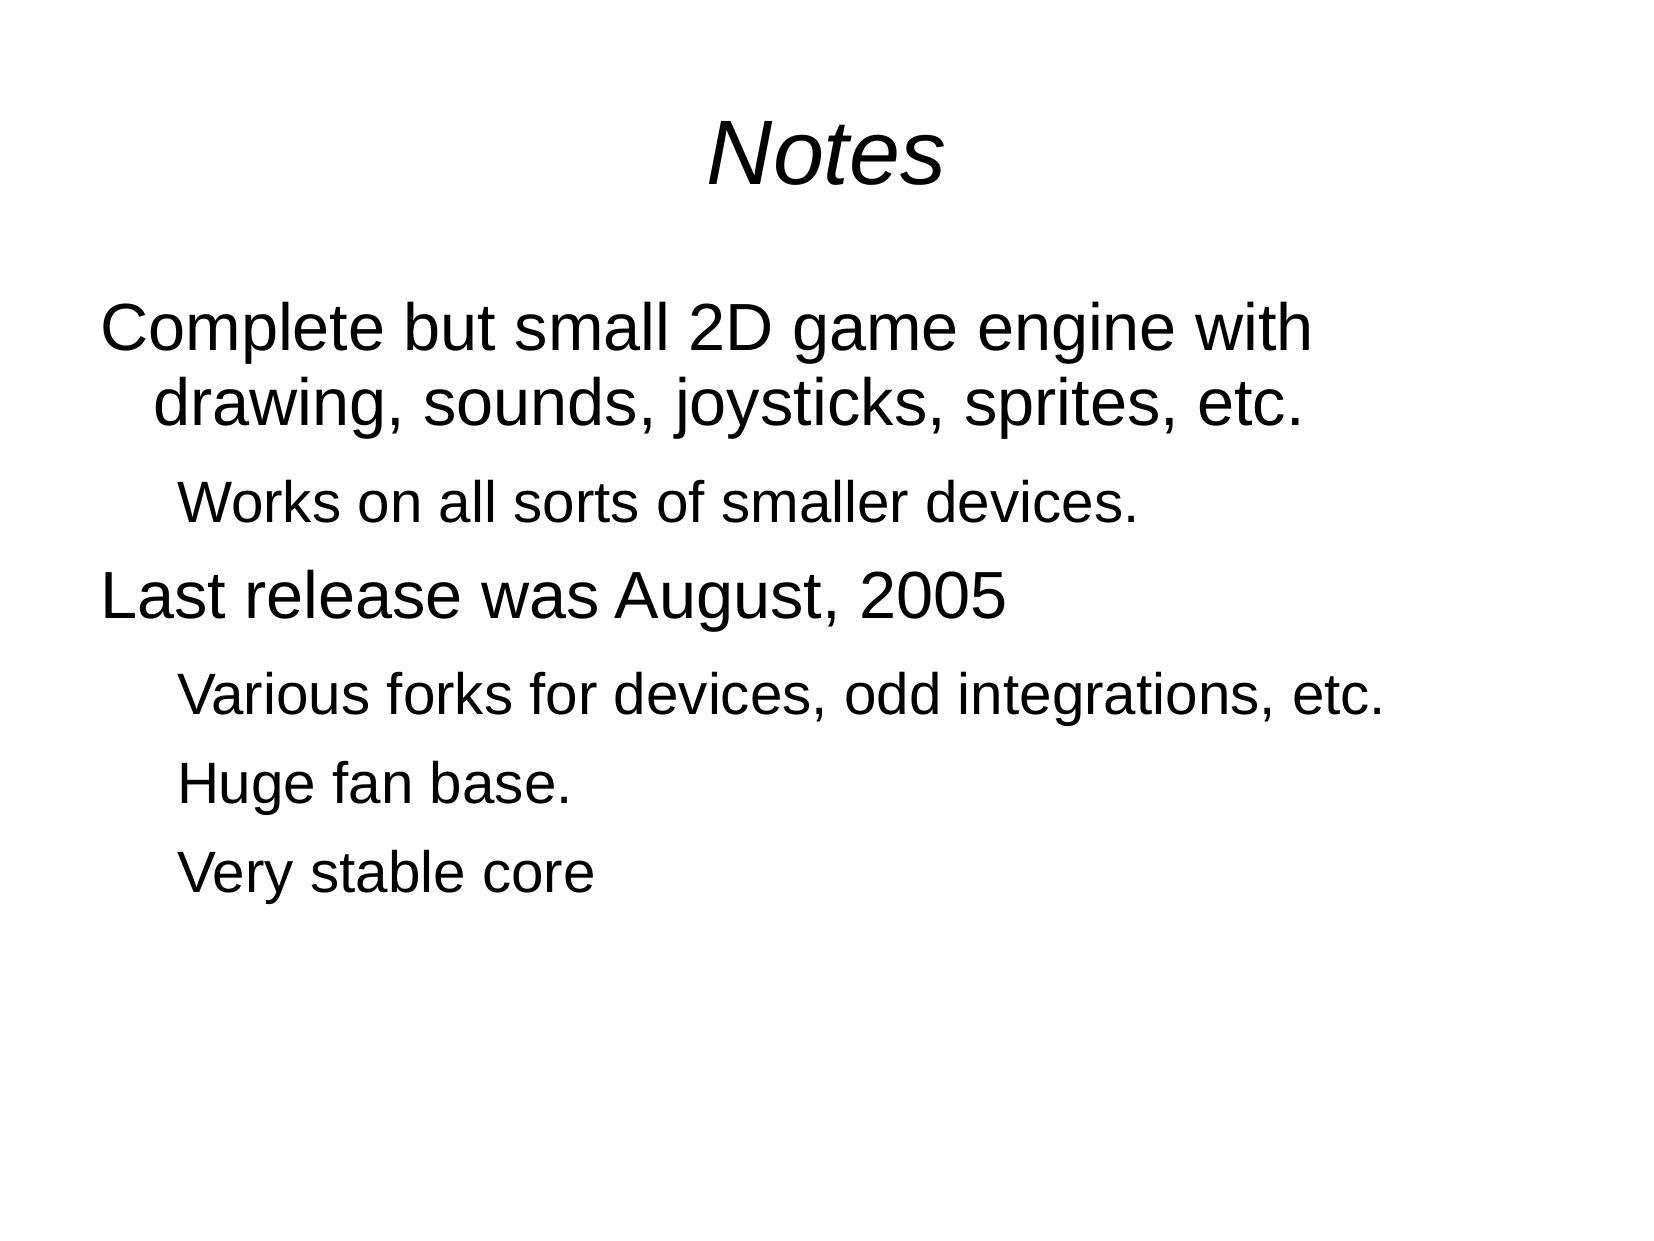

# Notes
Complete but small 2D game engine with drawing, sounds, joysticks, sprites, etc.
Works on all sorts of smaller devices.
Last release was August, 2005
Various forks for devices, odd integrations, etc.
Huge fan base.
Very stable core